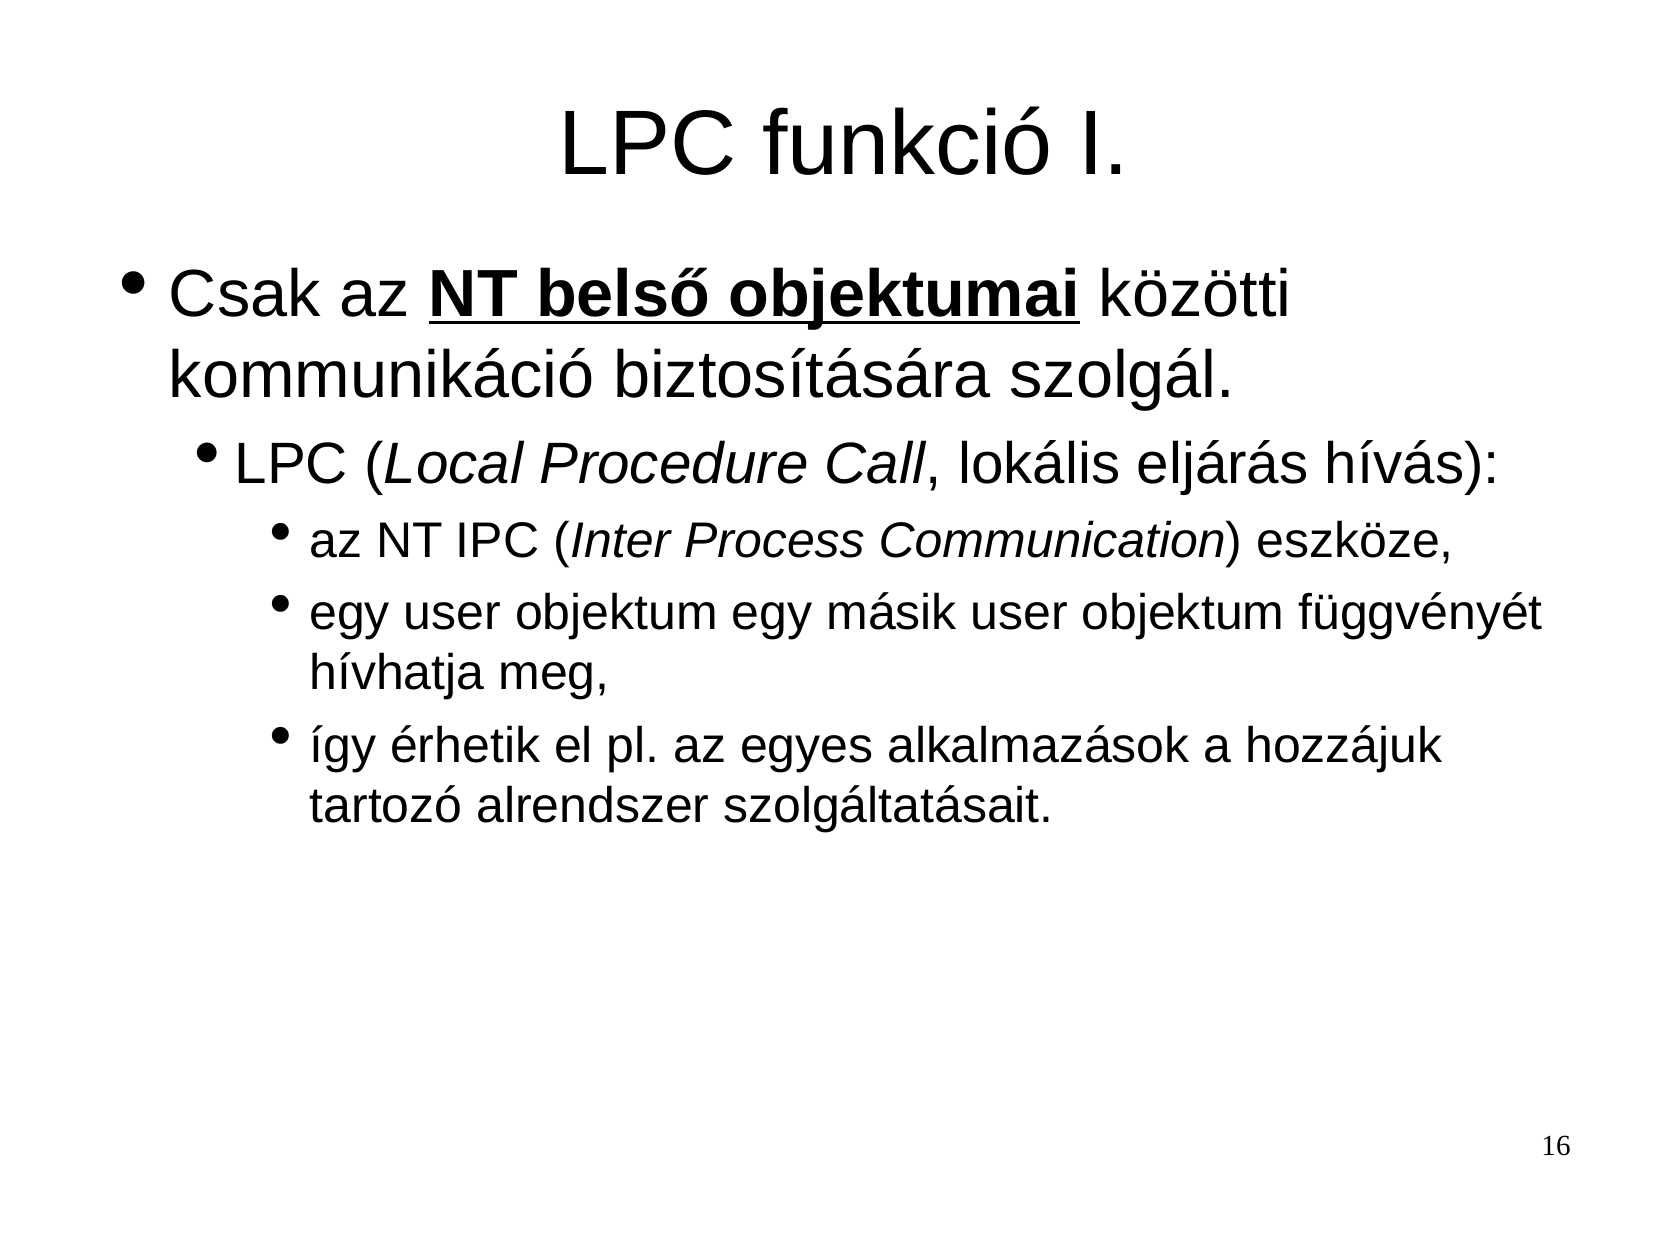

# LPC funkció I.
Csak az NT belső objektumai közötti kommunikáció biztosítására szolgál.
LPC (Local Procedure Call, lokális eljárás hívás):
az NT IPC (Inter Process Communication) eszköze,
egy user objektum egy másik user objektum függvényét hívhatja meg,
így érhetik el pl. az egyes alkalmazások a hozzájuk tartozó alrendszer szolgáltatásait.
16